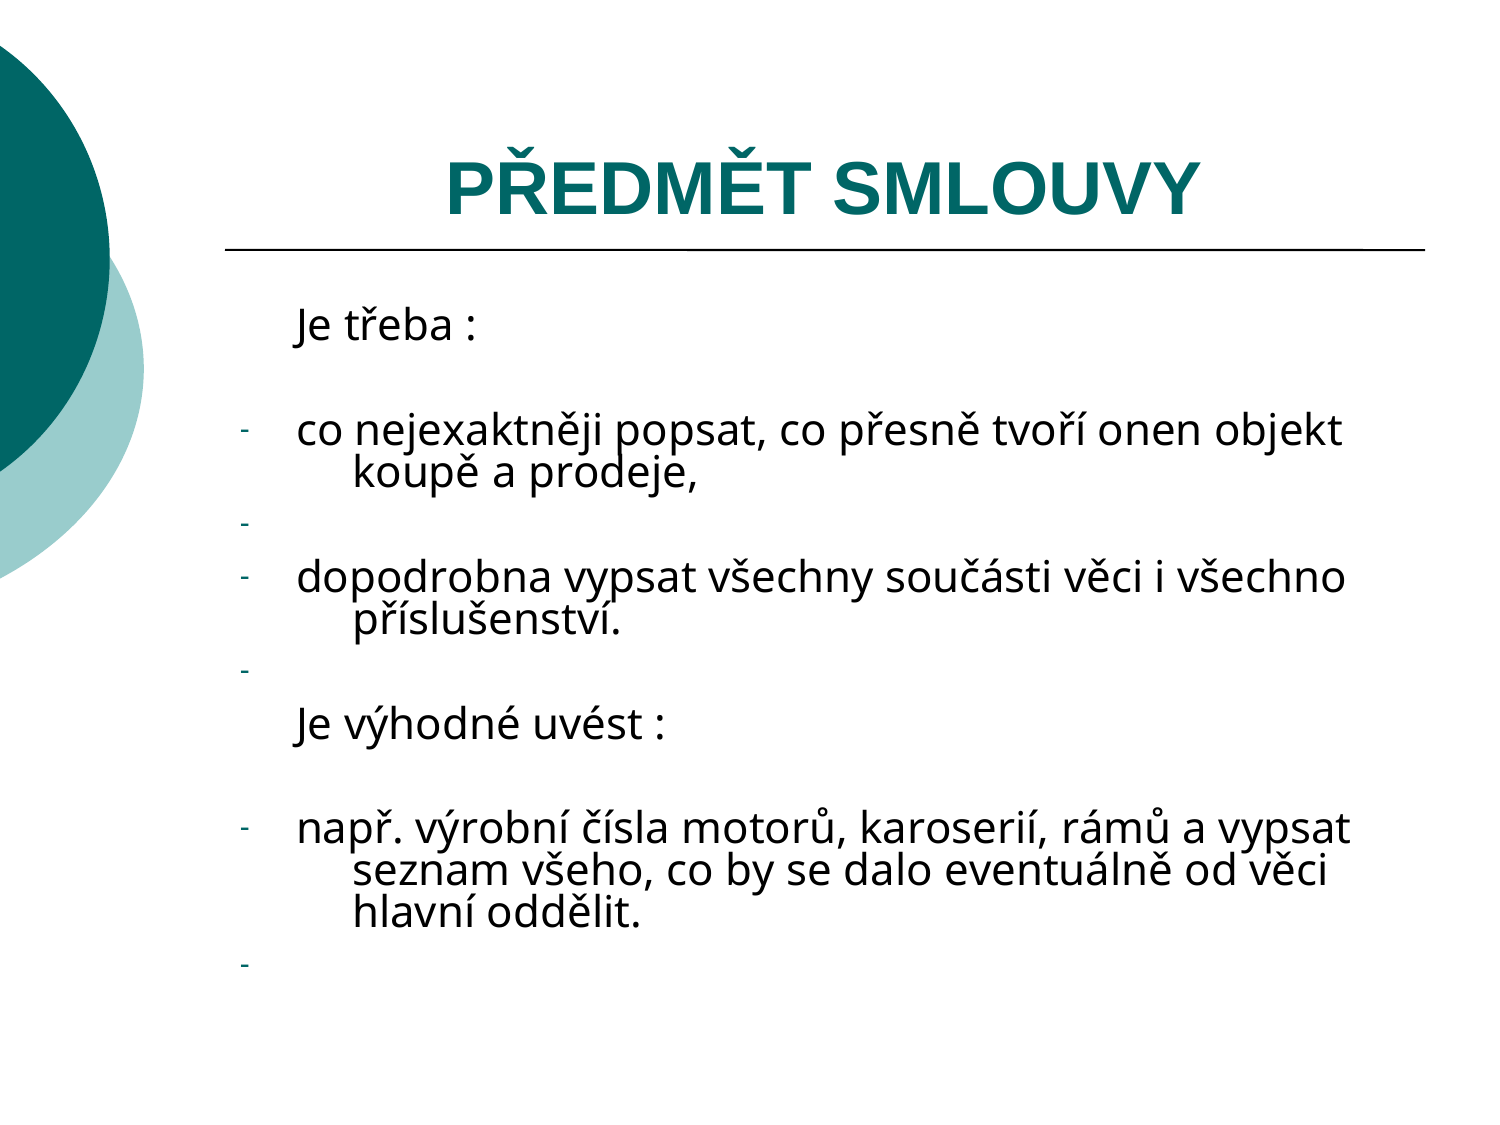

# PŘEDMĚT SMLOUVY
Je třeba :
co nejexaktněji popsat, co přesně tvoří onen objekt koupě a prodeje,
dopodrobna vypsat všechny součásti věci i všechno příslušenství.
Je výhodné uvést :
např. výrobní čísla motorů, karoserií, rámů a vypsat seznam všeho, co by se dalo eventuálně od věci hlavní oddělit.